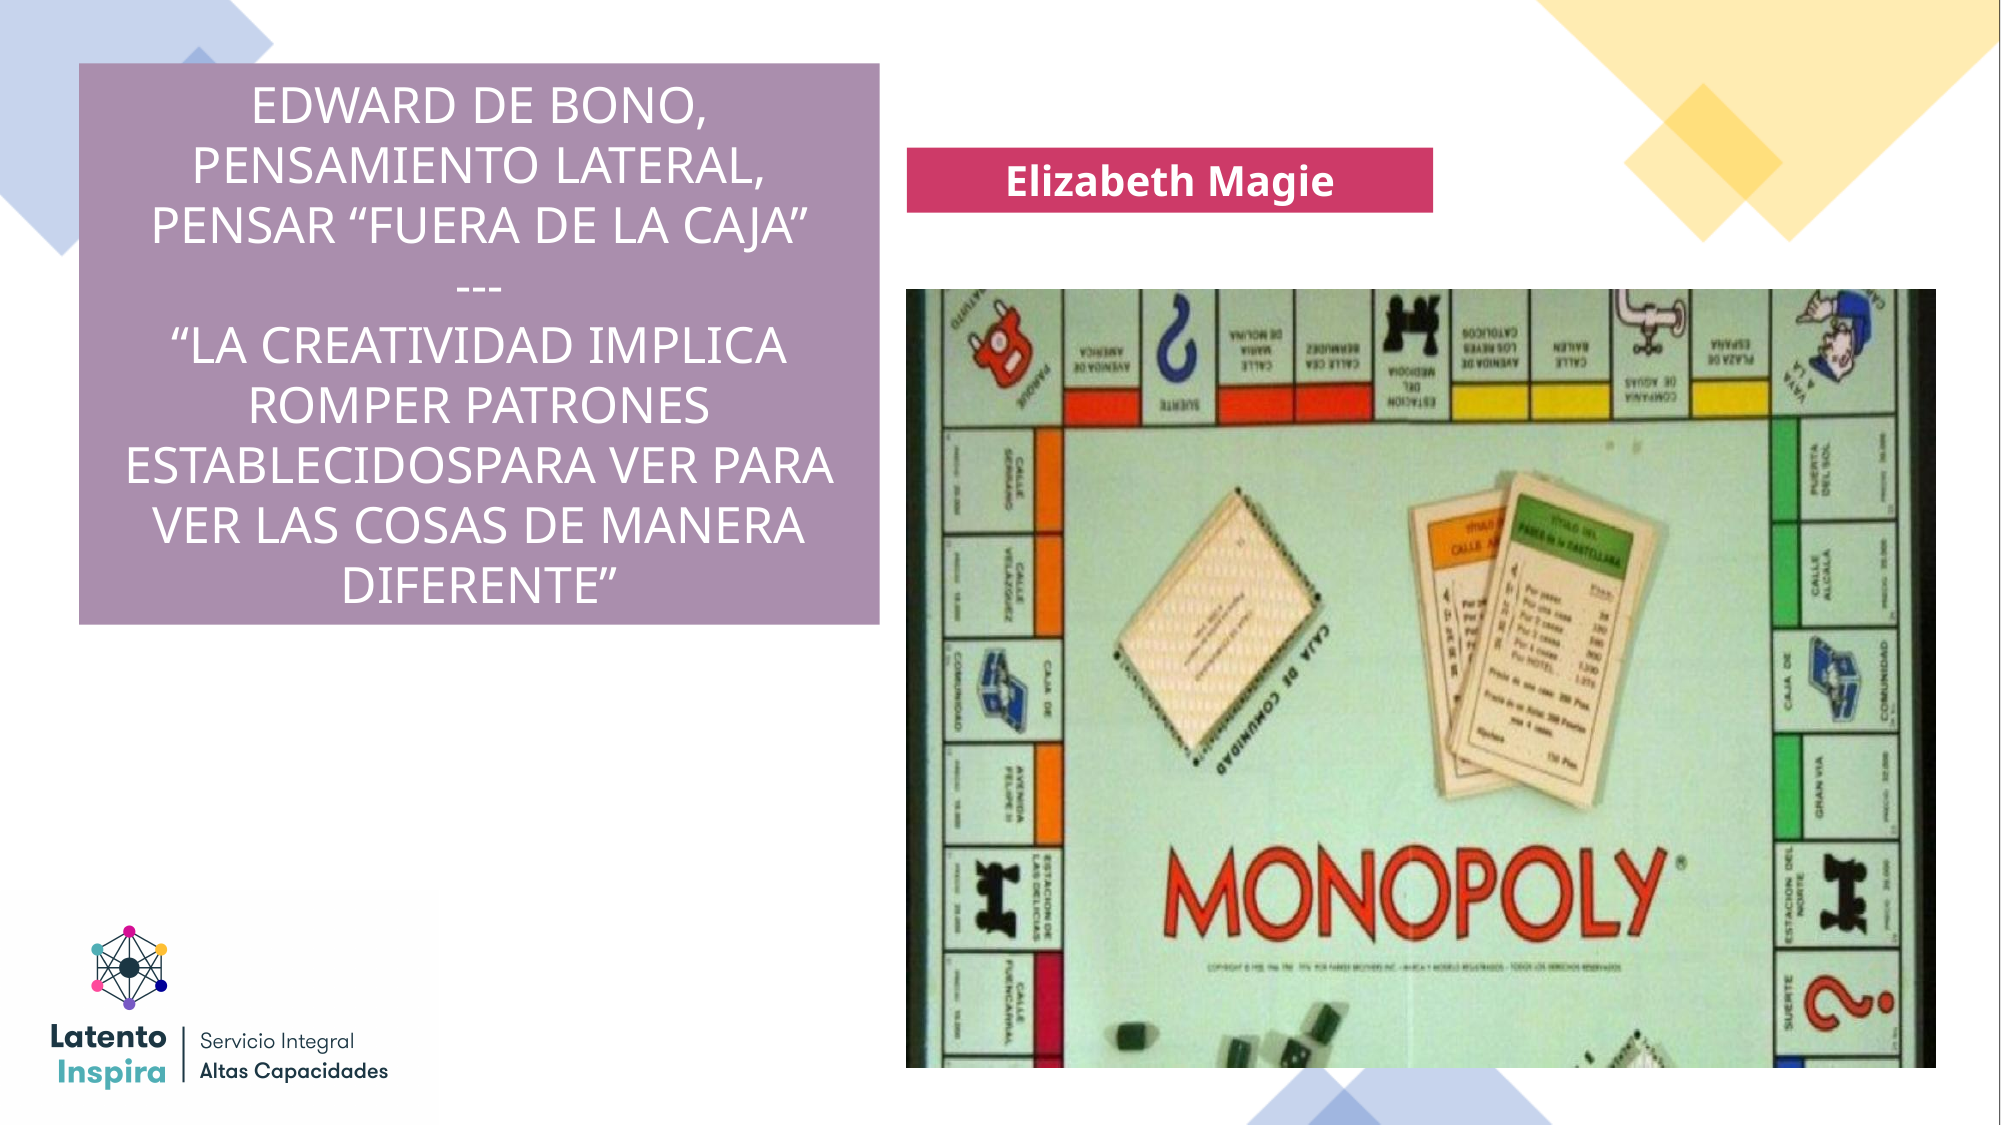

EDWARD DE BONO,
PENSAMIENTO LATERAL,
PENSAR “FUERA DE LA CAJA”
---
“LA CREATIVIDAD IMPLICA ROMPER PATRONES ESTABLECIDOSPARA VER PARA VER LAS COSAS DE MANERA DIFERENTE”
Elizabeth Magie